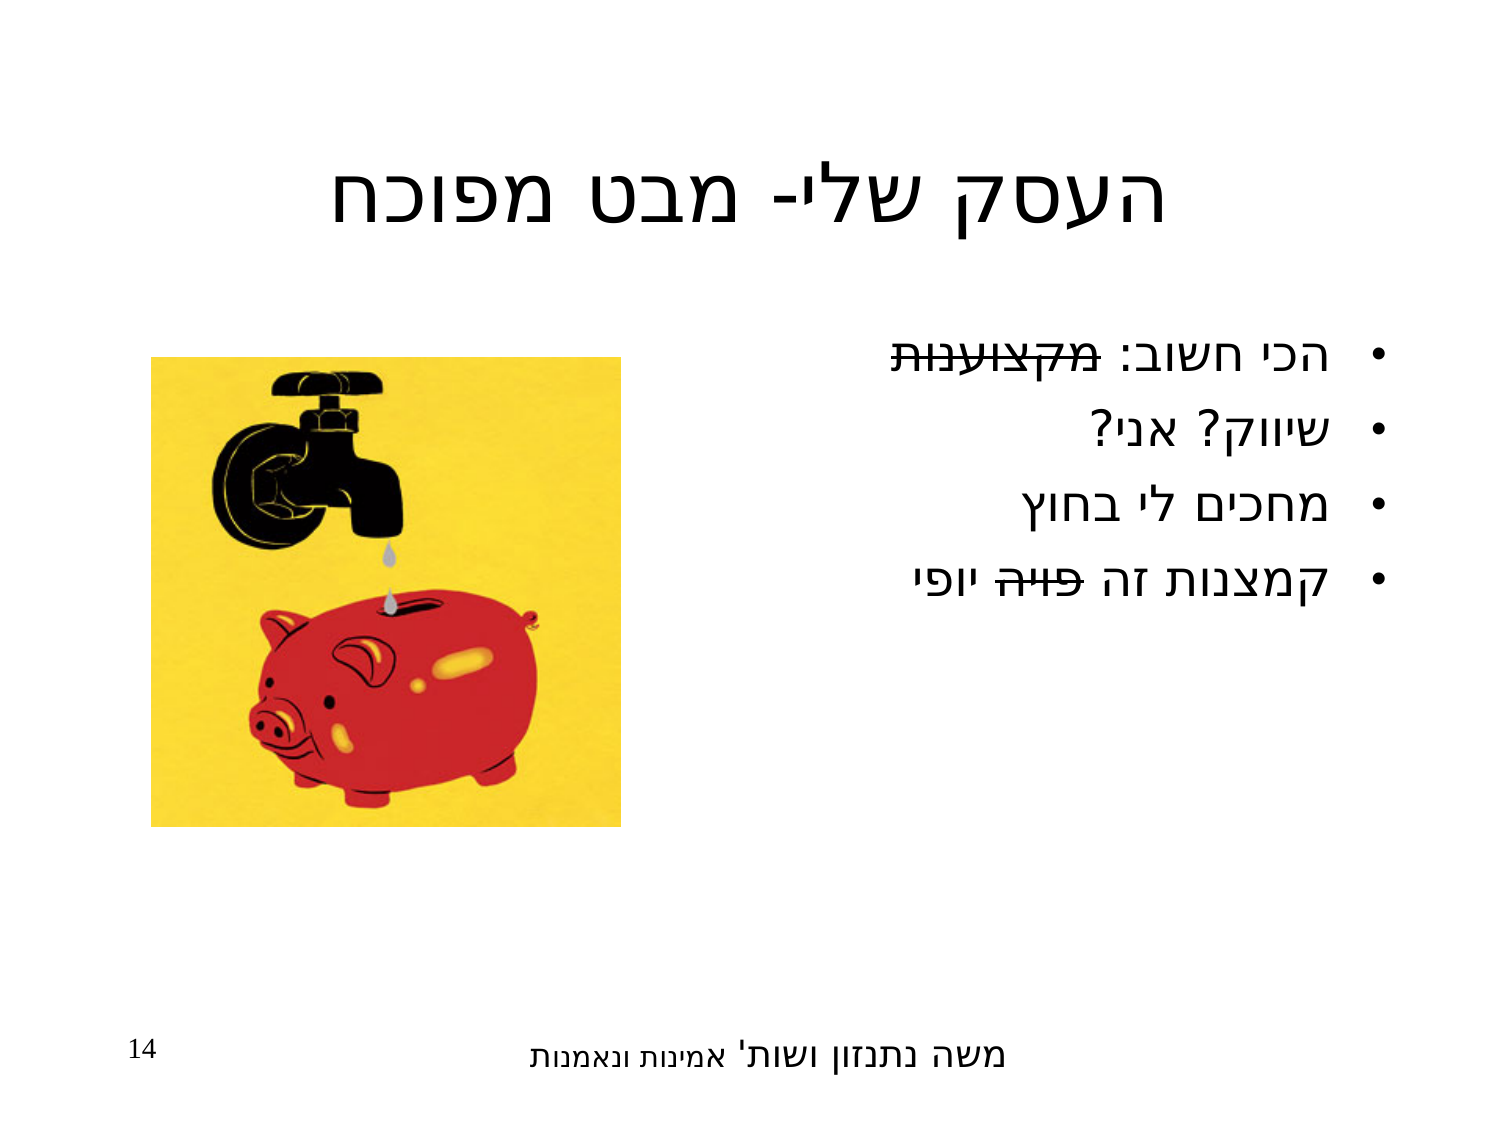

# העסק שלי- מבט מפוכח
הכי חשוב: מקצוענות
שיווק? אני?
מחכים לי בחוץ
קמצנות זה פויה יופי
14
משה נתנזון ושות'- אמינות ונאמנות